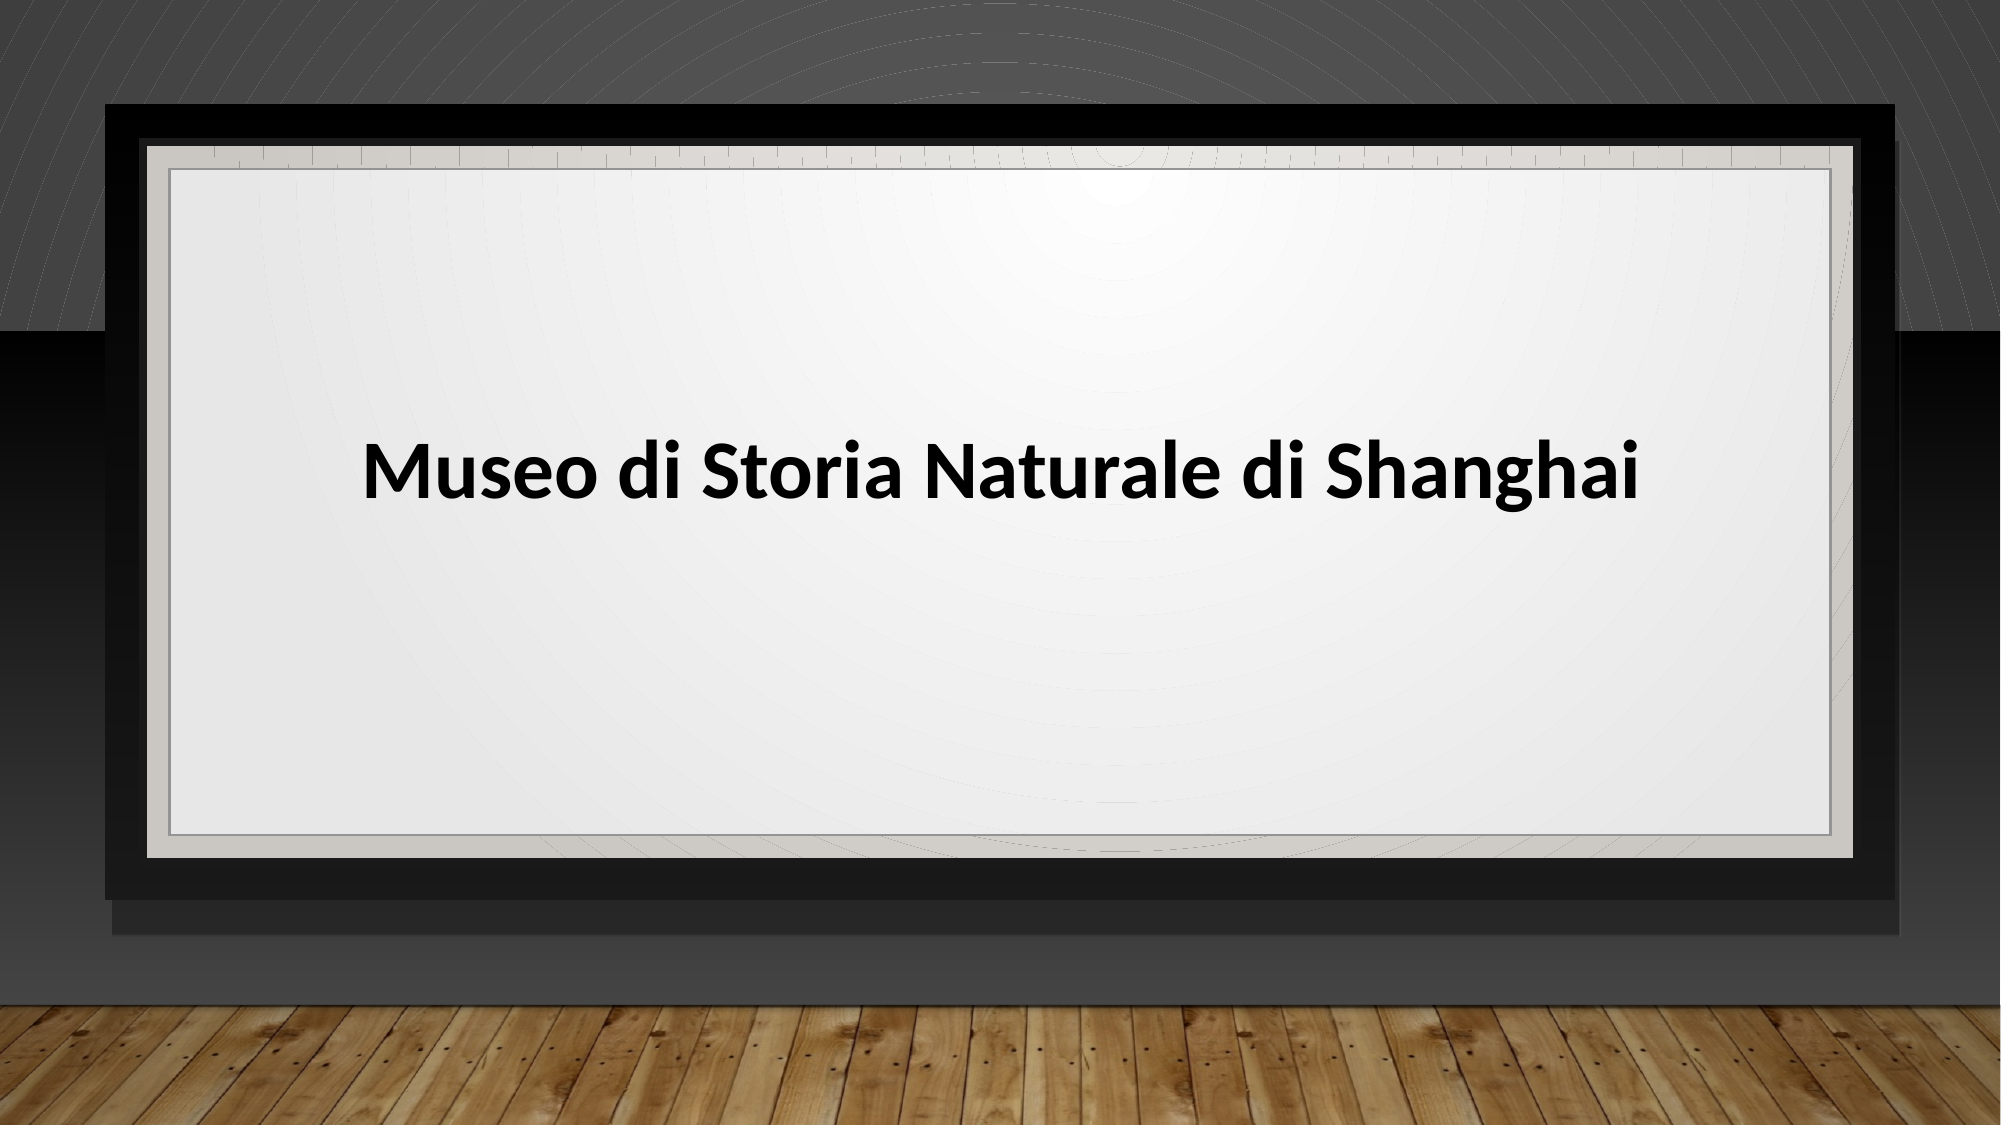

# Museo di Storia Naturale di Shanghai